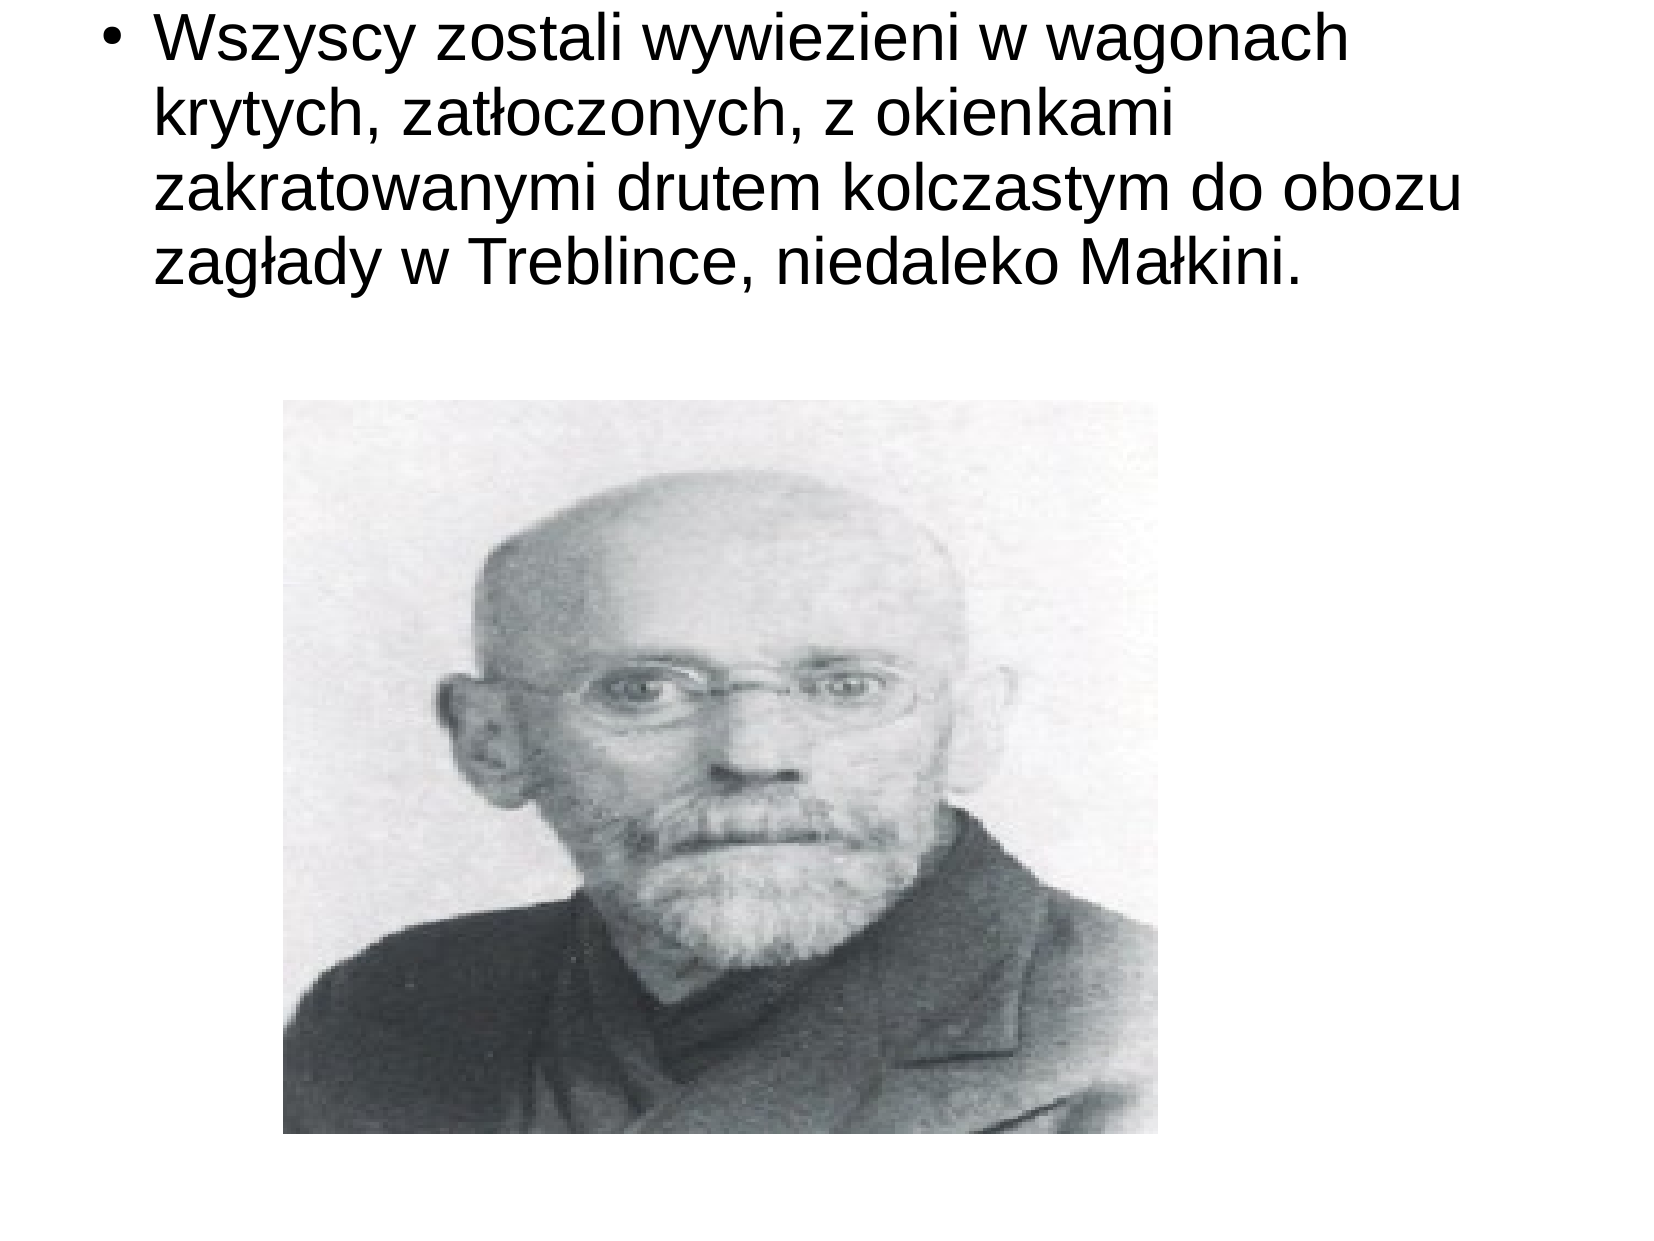

# Wszyscy zostali wywiezieni w wagonach krytych, zatłoczonych, z okienkami zakratowanymi drutem kolczastym do obozu zagłady w Treblince, niedaleko Małkini.